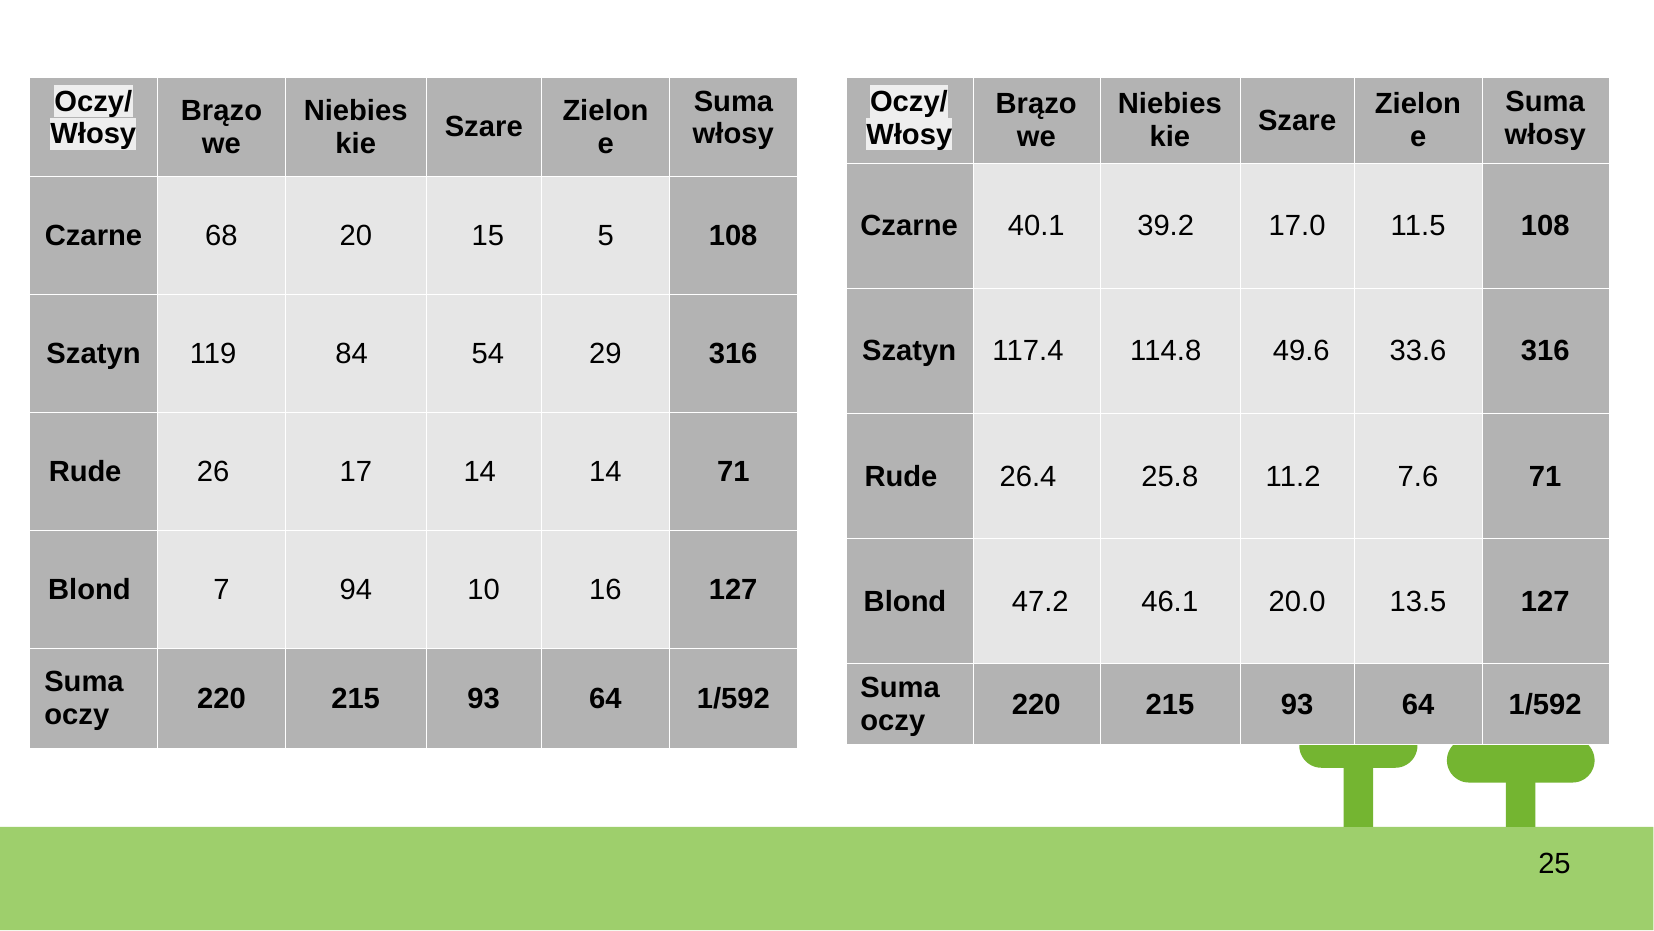

| Oczy/Włosy | Brązowe | Niebieskie | Szare | Zielone | Suma włosy |
| --- | --- | --- | --- | --- | --- |
| Czarne | 68 | 20 | 15 | 5 | 108 |
| Szatyn | 119 | 84 | 54 | 29 | 316 |
| Rude | 26 | 17 | 14 | 14 | 71 |
| Blond | 7 | 94 | 10 | 16 | 127 |
| Suma oczy | 220 | 215 | 93 | 64 | 1/592 |
| Oczy/Włosy | Brązowe | Niebieskie | Szare | Zielone | Suma włosy |
| --- | --- | --- | --- | --- | --- |
| Czarne | 40.1 | 39.2 | 17.0 | 11.5 | 108 |
| Szatyn | 117.4 | 114.8 | 49.6 | 33.6 | 316 |
| Rude | 26.4 | 25.8 | 11.2 | 7.6 | 71 |
| Blond | 47.2 | 46.1 | 20.0 | 13.5 | 127 |
| Suma oczy | 220 | 215 | 93 | 64 | 1/592 |
25